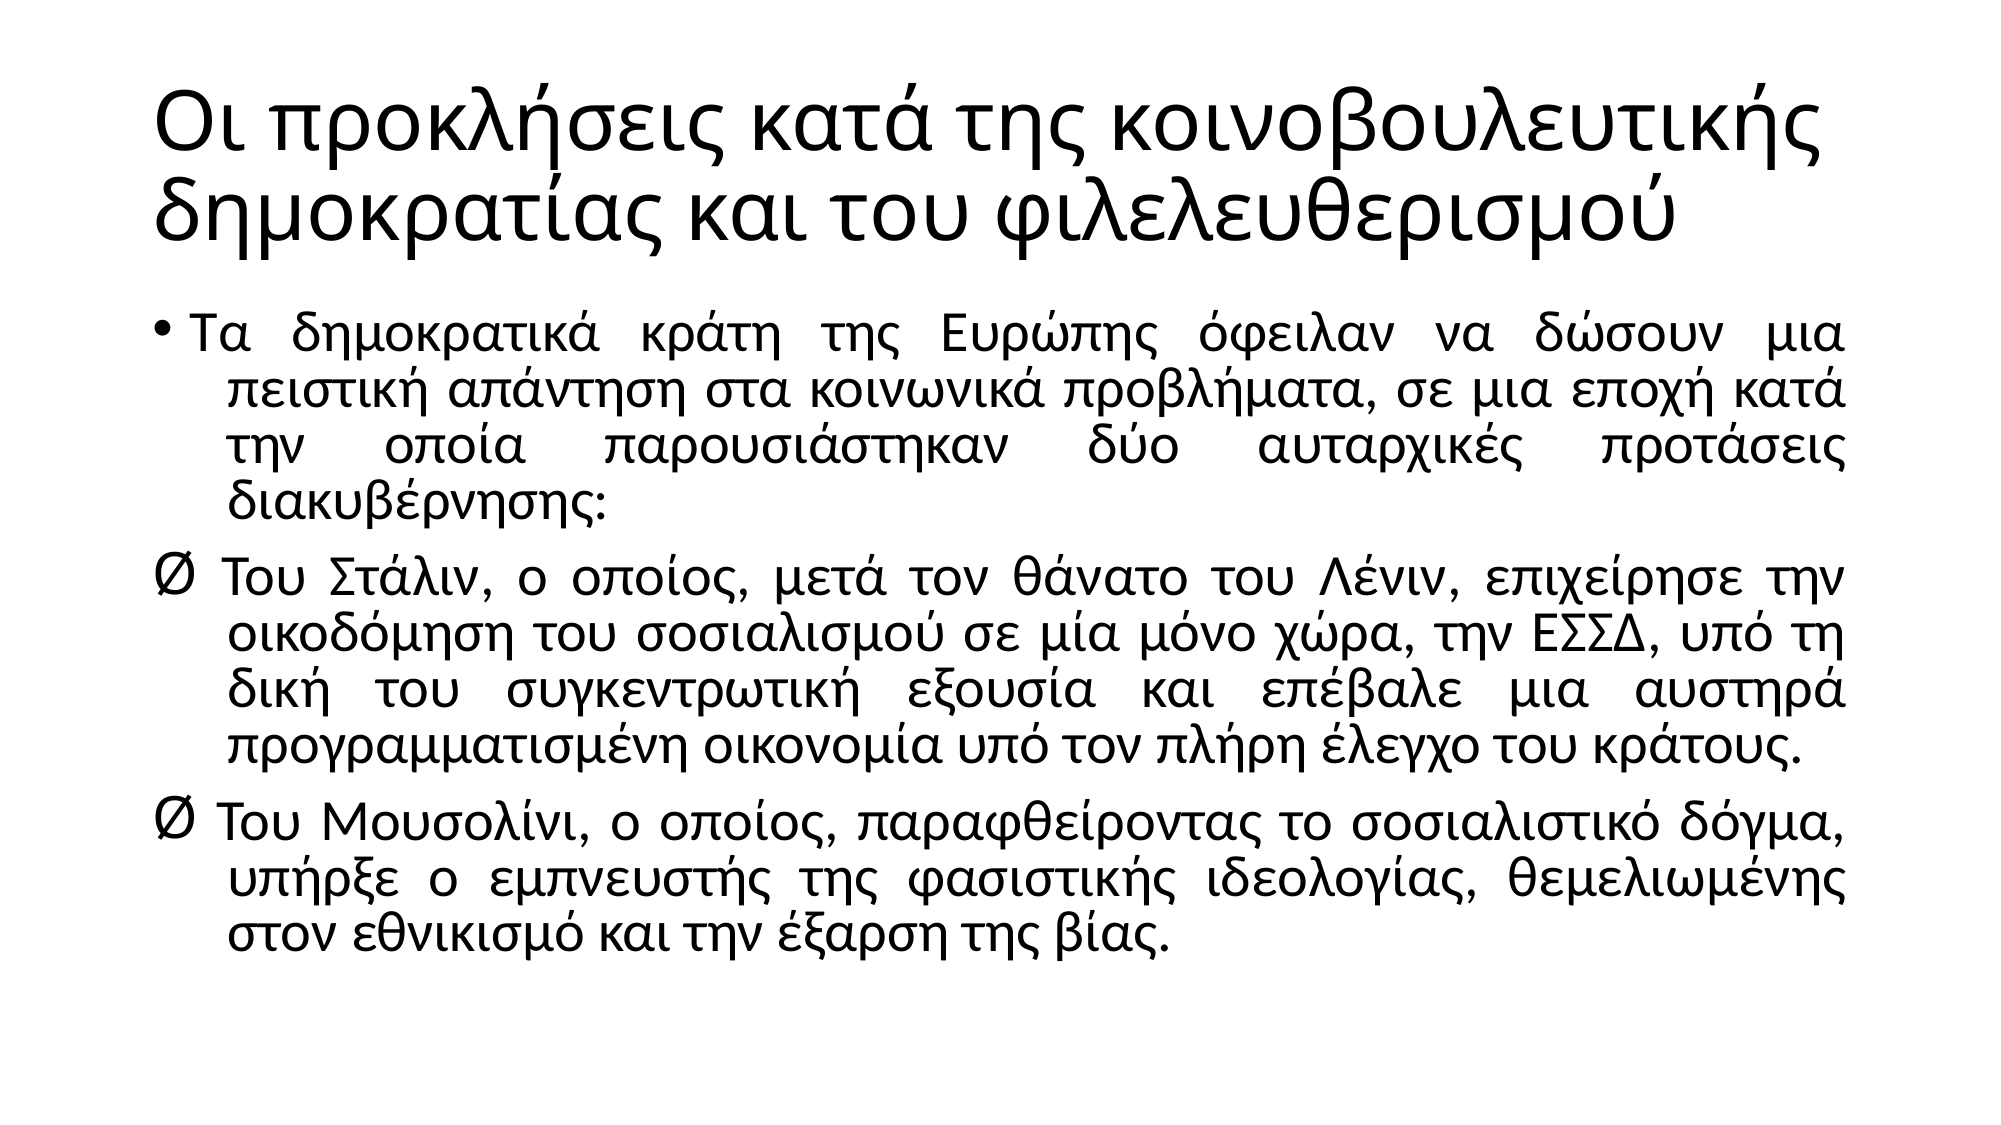

# Οι προκλήσεις κατά της κοινοβουλευτικής δημοκρατίας και του φιλελευθερισμού
Τα δημοκρατικά κράτη της Ευρώπης όφειλαν να δώσουν μια πειστική απάντηση στα κοινωνικά προβλήματα, σε μια εποχή κατά την οποία παρουσιάστηκαν δύο αυταρχικές προτάσεις διακυβέρνησης:
 Του Στάλιν, ο οποίος, μετά τον θάνατο του Λένιν, επιχείρησε την οικοδόμηση του σοσιαλισμού σε μία μόνο χώρα, την ΕΣΣΔ, υπό τη δική του συγκεντρωτική εξουσία και επέβαλε μια αυστηρά προγραμματισμένη οικονομία υπό τον πλήρη έλεγχο του κράτους.
 Του Μουσολίνι, ο οποίος, παραφθείροντας το σοσιαλιστικό δόγμα, υπήρξε ο εμπνευστής της φασιστικής ιδεολογίας, θεμελιωμένης στον εθνικισμό και την έξαρση της βίας.